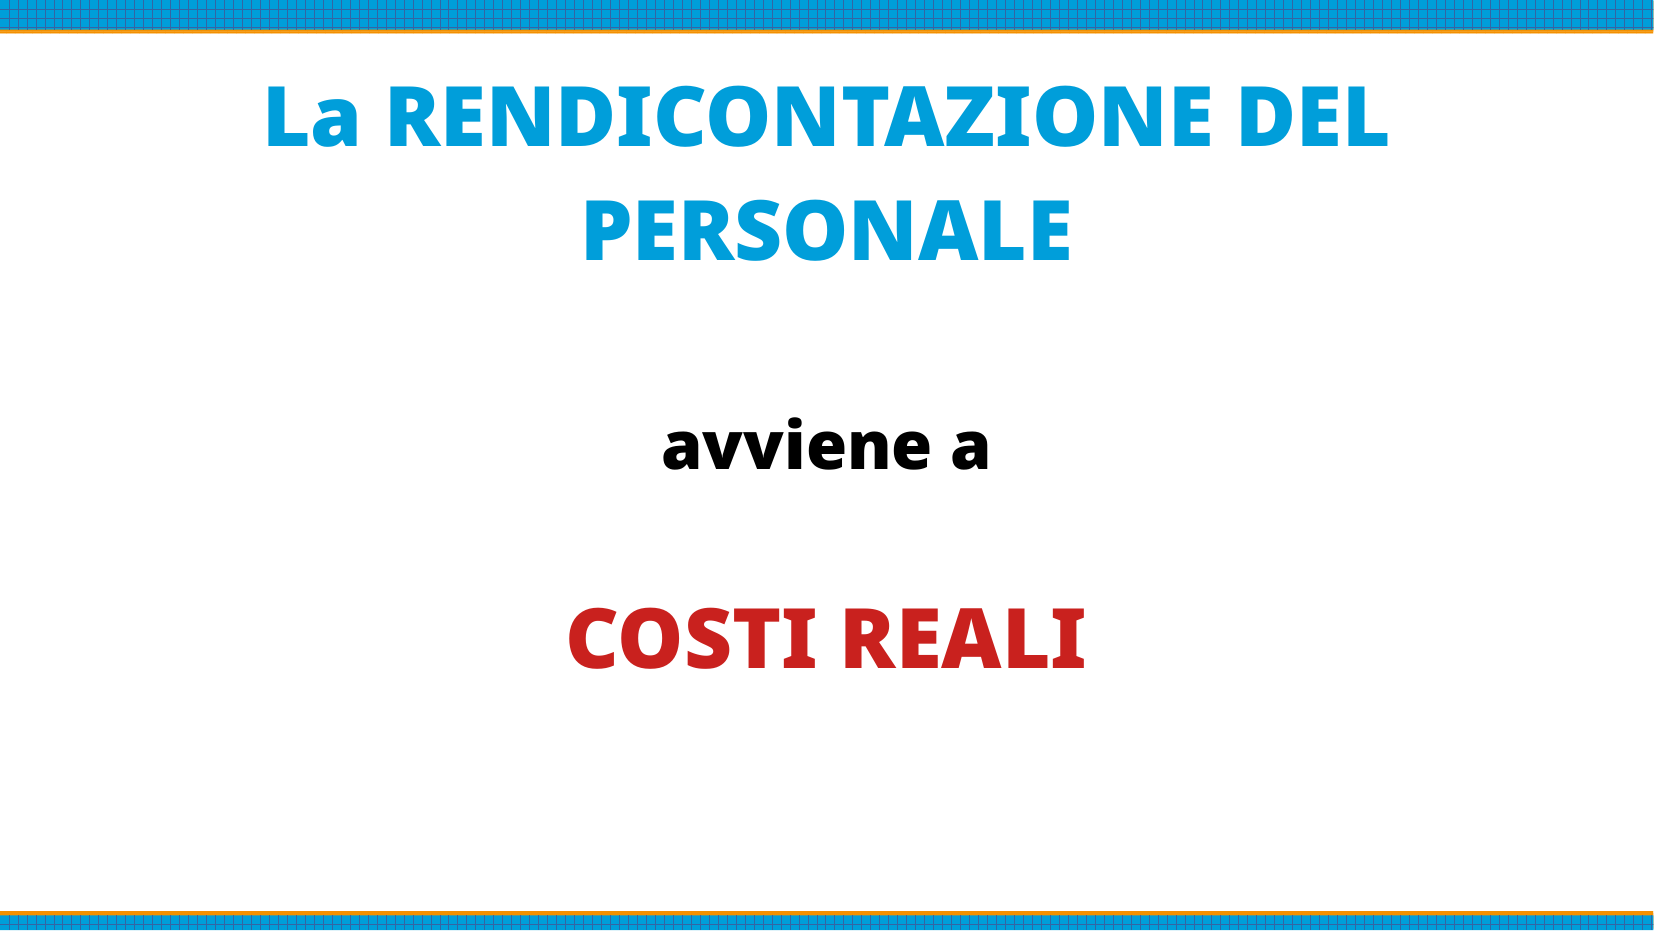

# La RENDICONTAZIONE DEL PERSONALE
avviene a
COSTI REALI